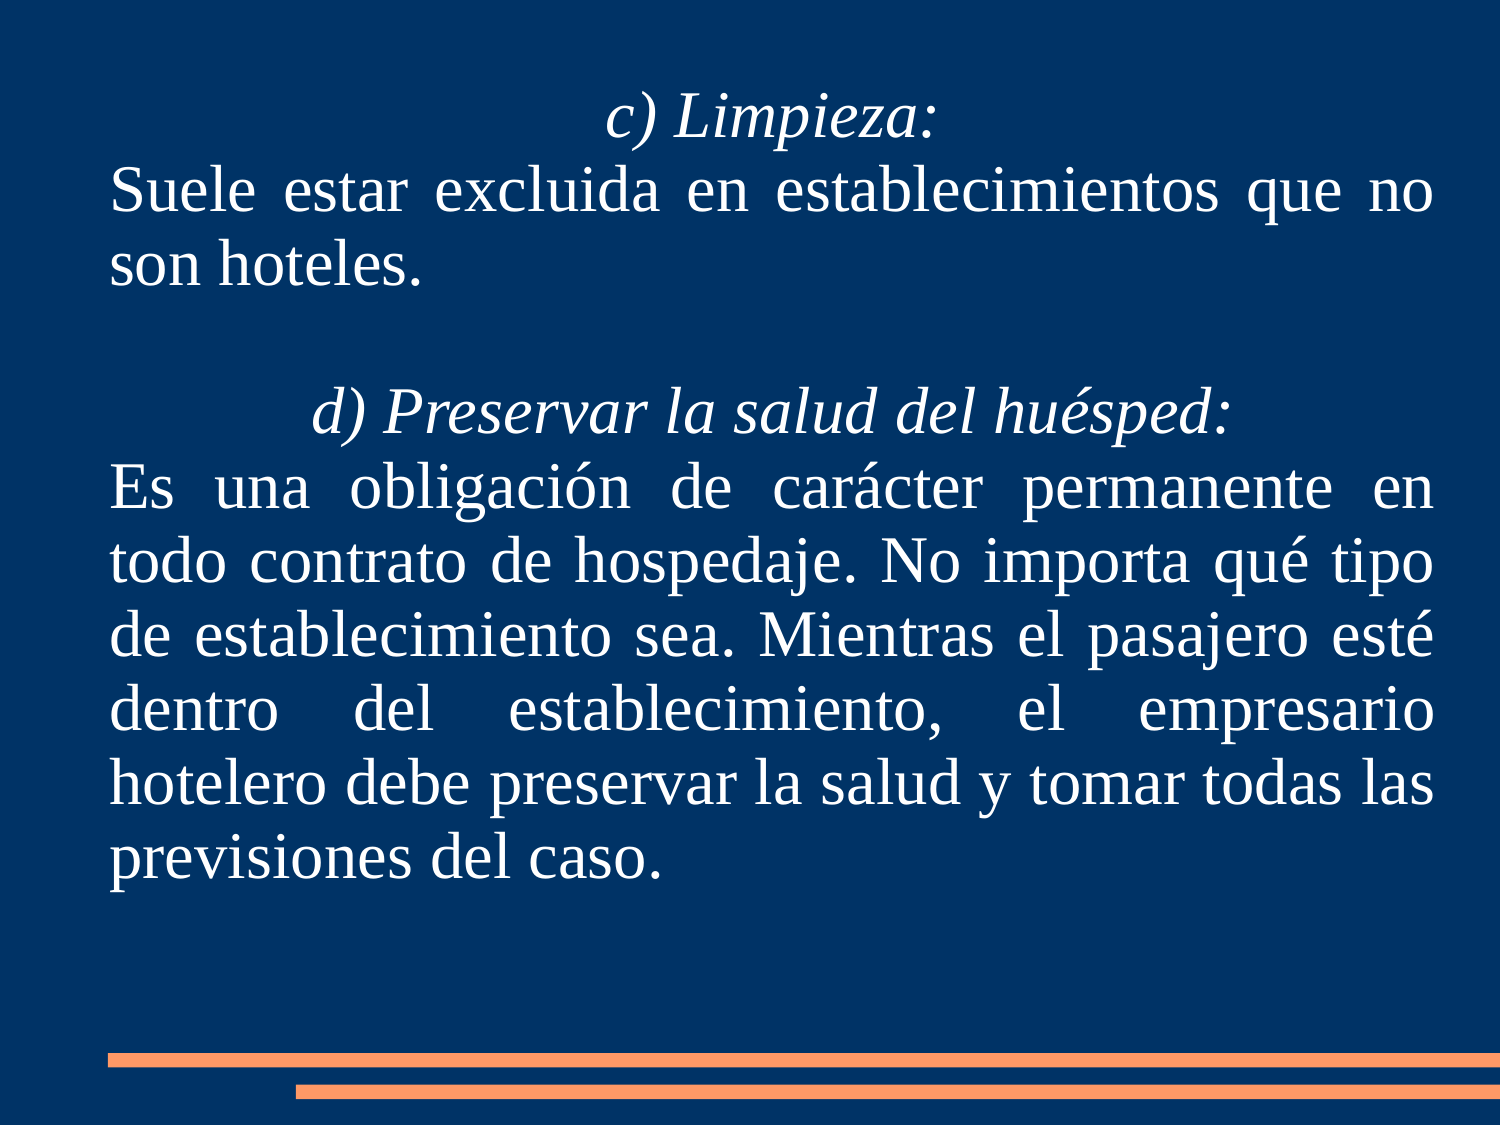

#
c) Limpieza:
Suele estar excluida en establecimientos que no son hoteles.
d) Preservar la salud del huésped:
Es una obligación de carácter permanente en todo contrato de hospedaje. No importa qué tipo de establecimiento sea. Mientras el pasajero esté dentro del establecimiento, el empresario hotelero debe preservar la salud y tomar todas las previsiones del caso.